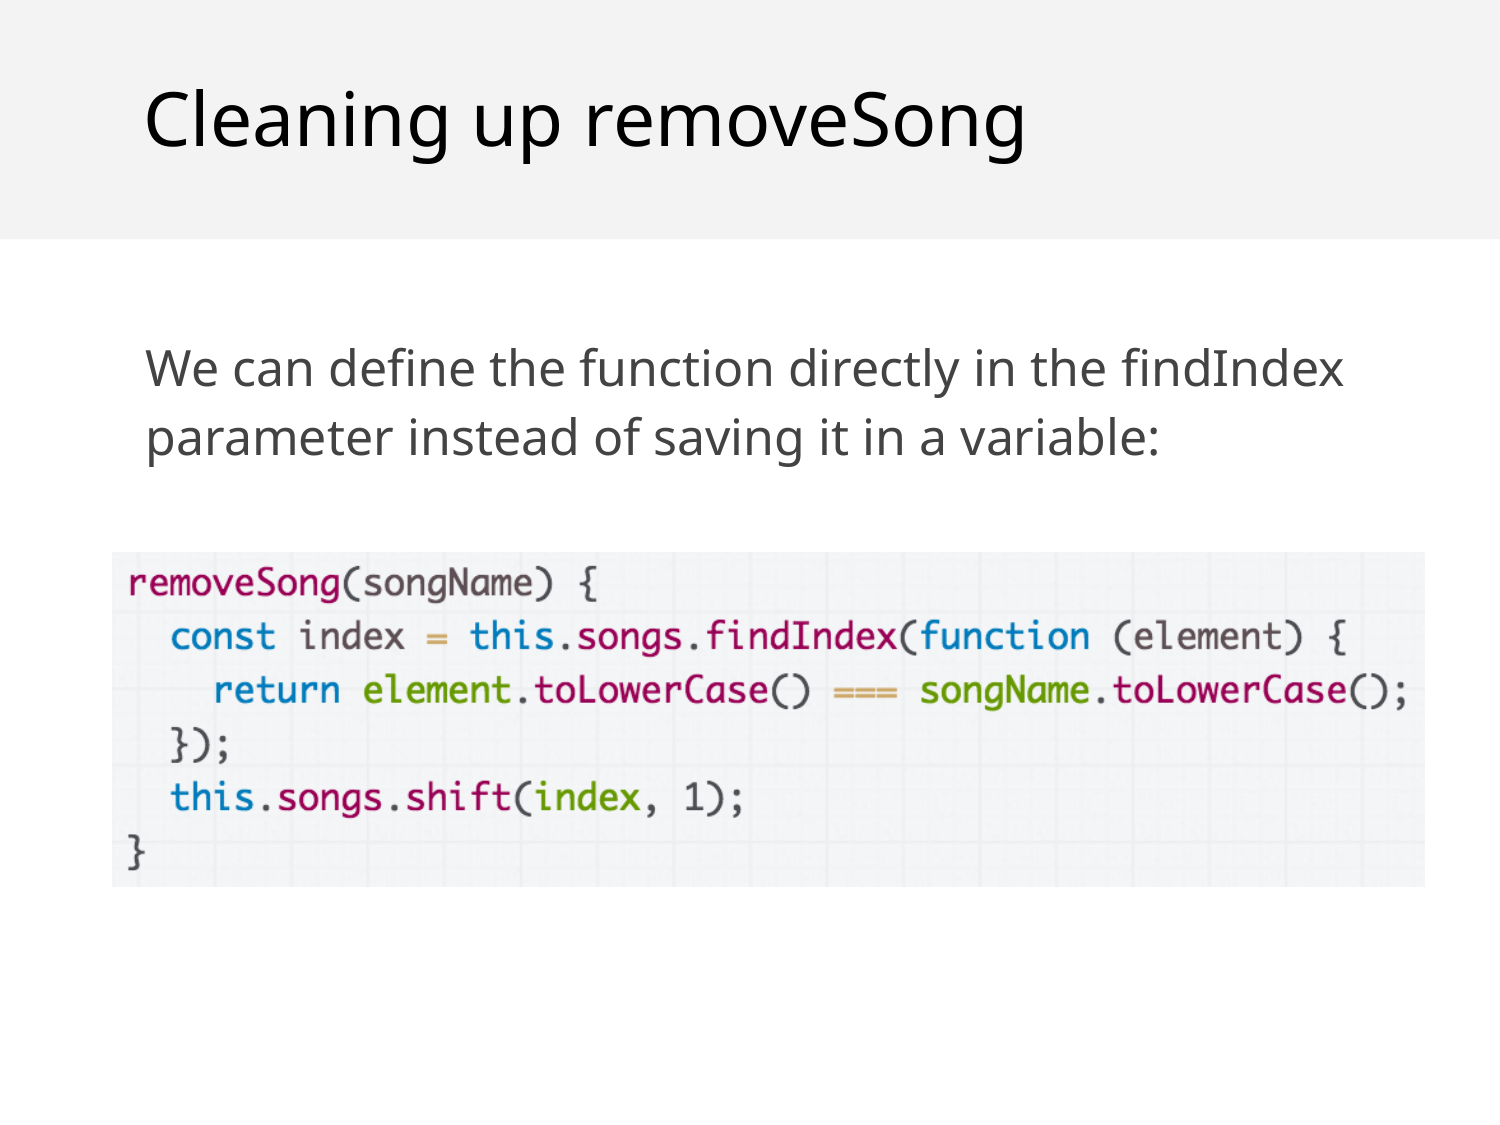

# Cleaning up removeSong
We can define the function directly in the findIndex parameter instead of saving it in a variable: